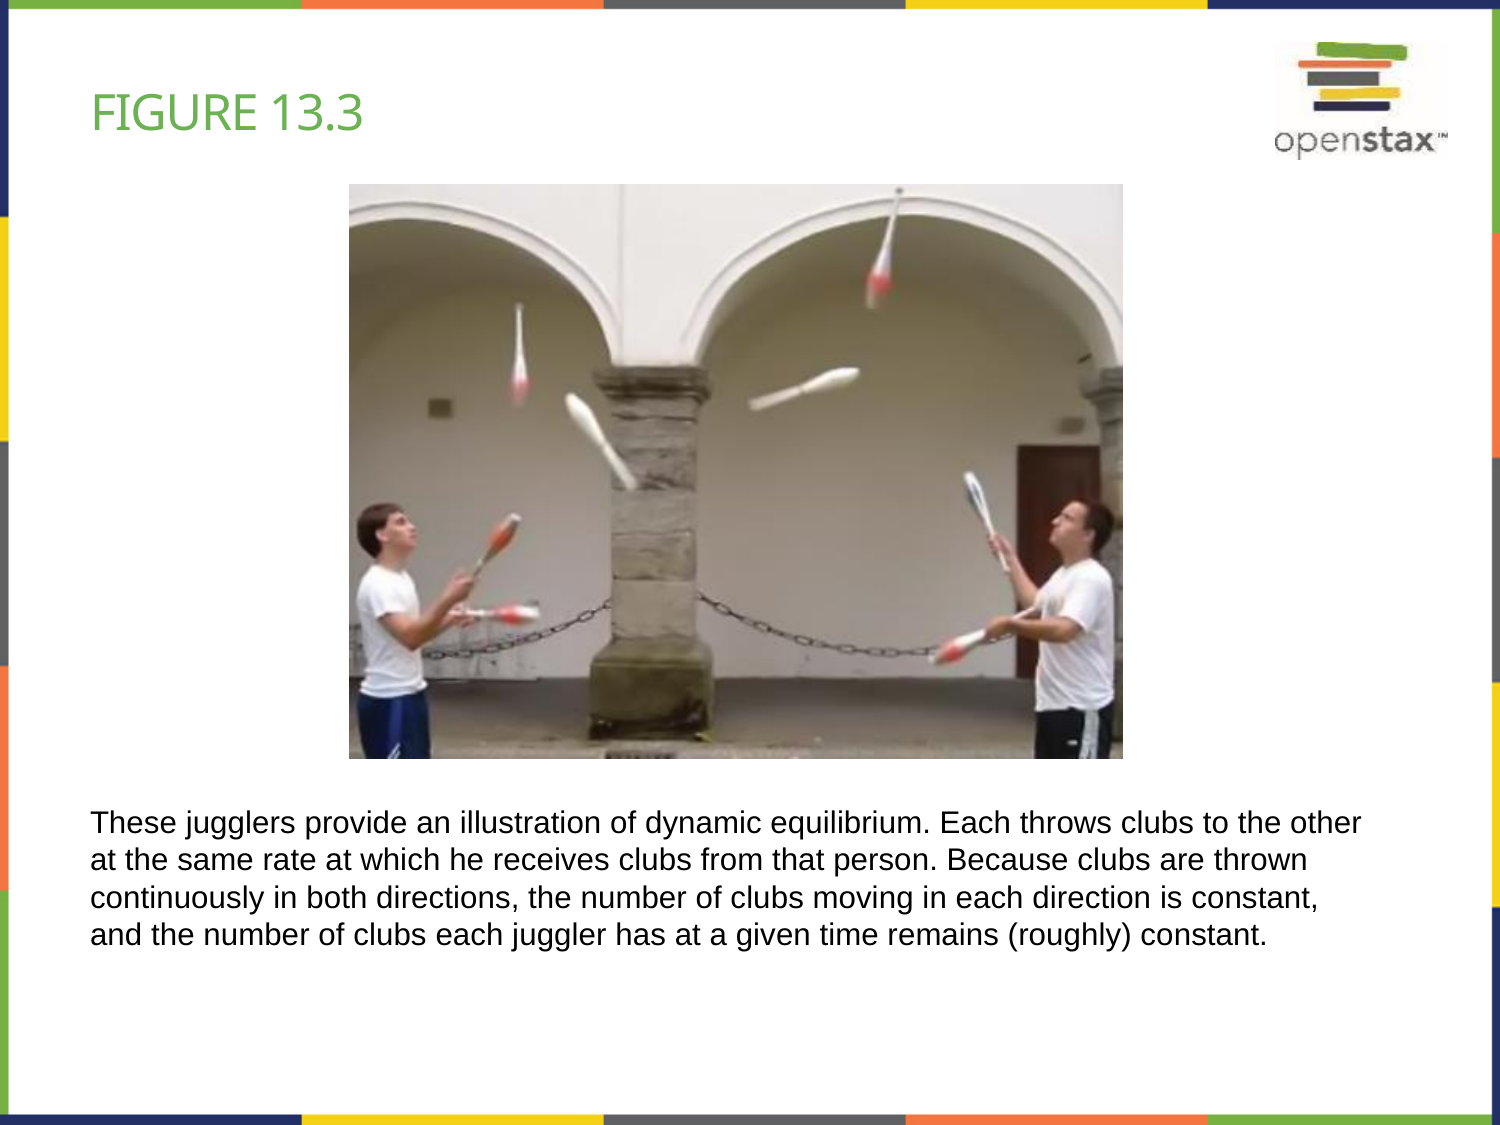

# Figure 13.3
These jugglers provide an illustration of dynamic equilibrium. Each throws clubs to the other at the same rate at which he receives clubs from that person. Because clubs are thrown continuously in both directions, the number of clubs moving in each direction is constant, and the number of clubs each juggler has at a given time remains (roughly) constant.